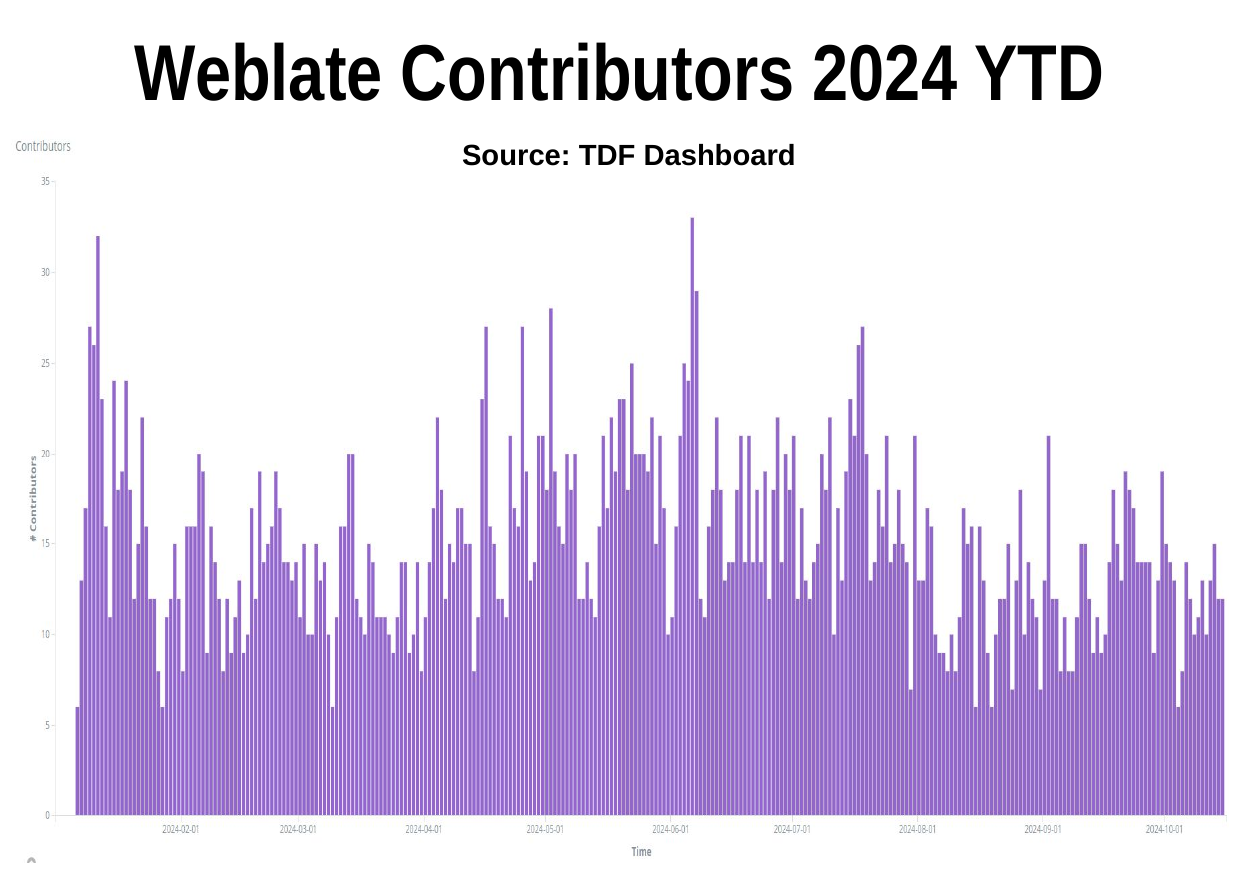

# Weblate Contributors 2024 YTD
Source: TDF Dashboard